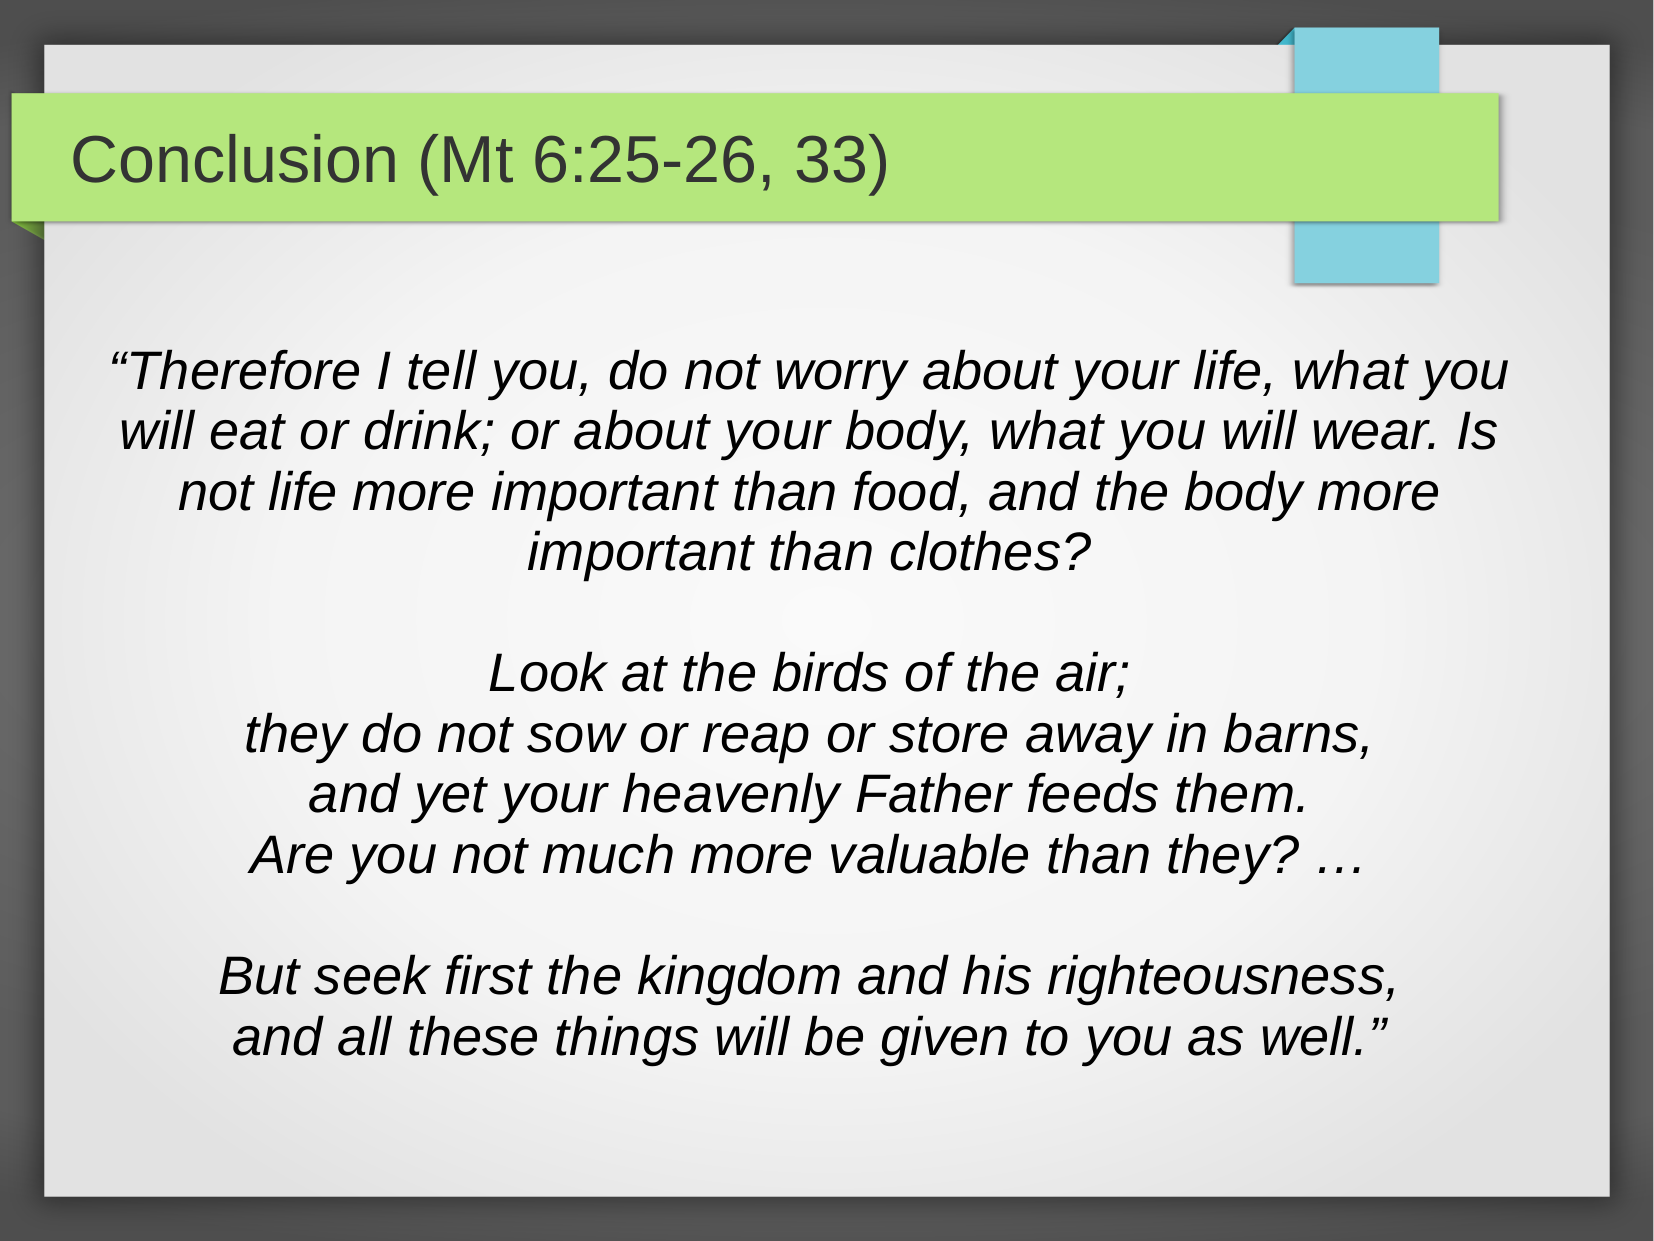

# Conclusion (Mt 6:25-26, 33)
“Therefore I tell you, do not worry about your life, what you will eat or drink; or about your body, what you will wear. Is not life more important than food, and the body more important than clothes?
Look at the birds of the air;
they do not sow or reap or store away in barns,
and yet your heavenly Father feeds them.
Are you not much more valuable than they? …
But seek first the kingdom and his righteousness,
and all these things will be given to you as well.”